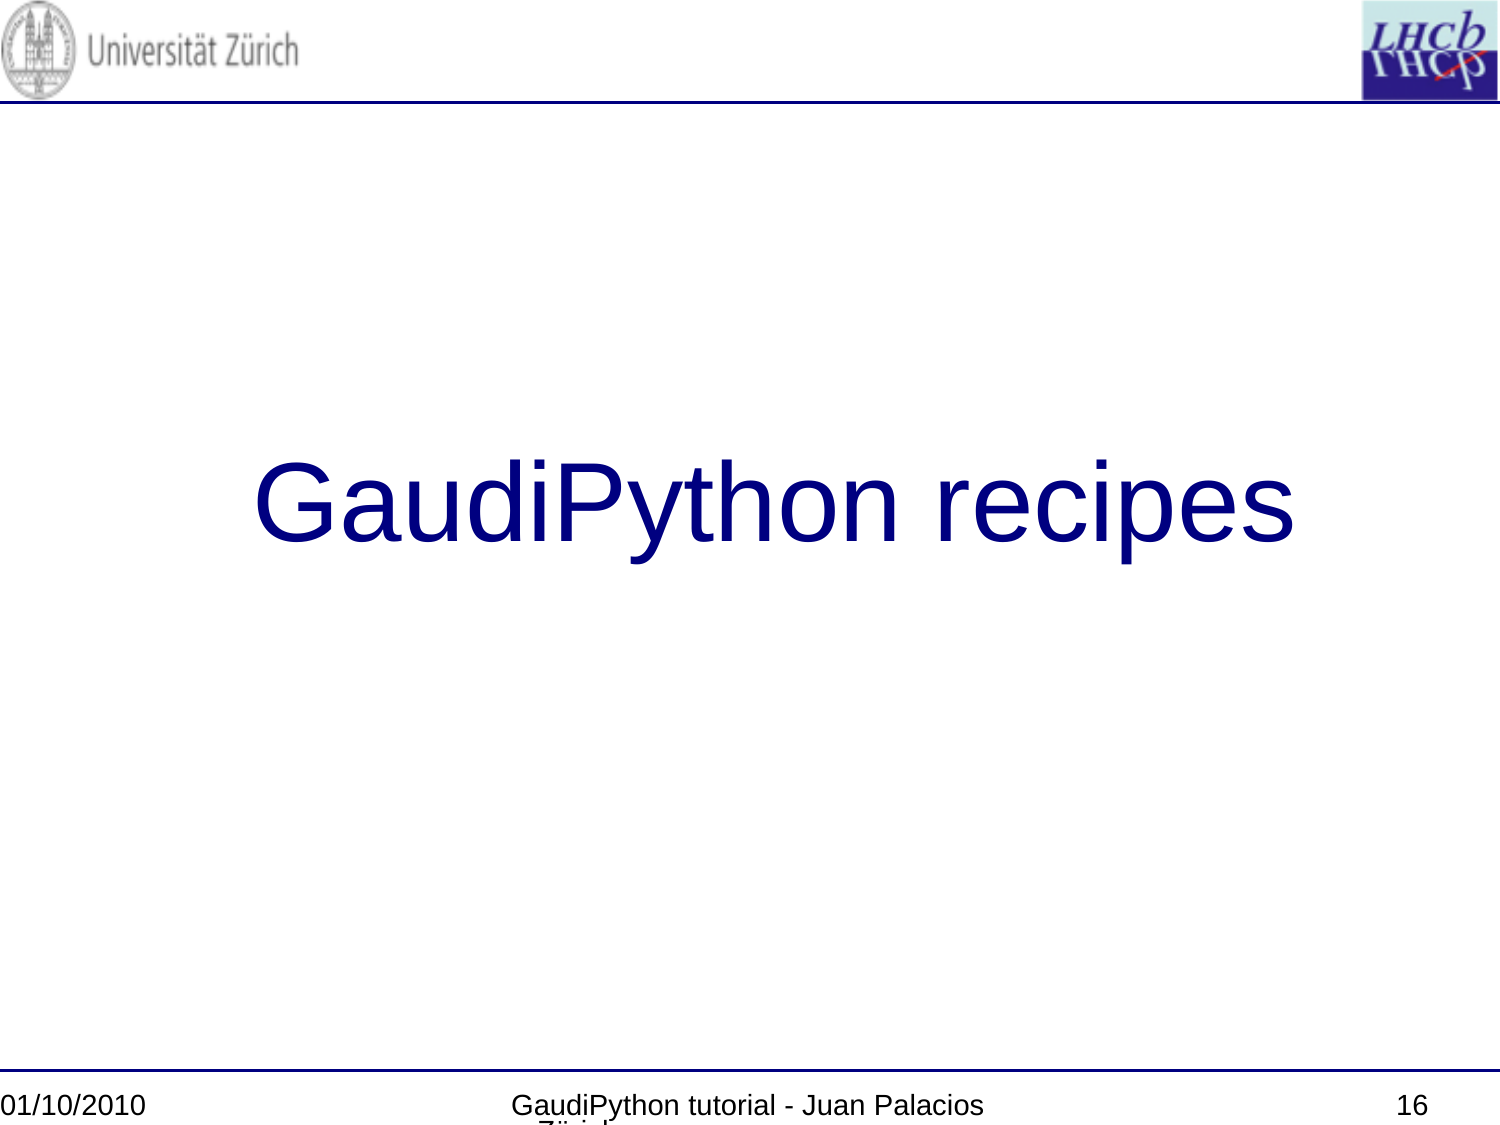

# GaudiPython recipes
01/10/2010
GaudiPython tutorial - Juan Palacios - Zürich
16